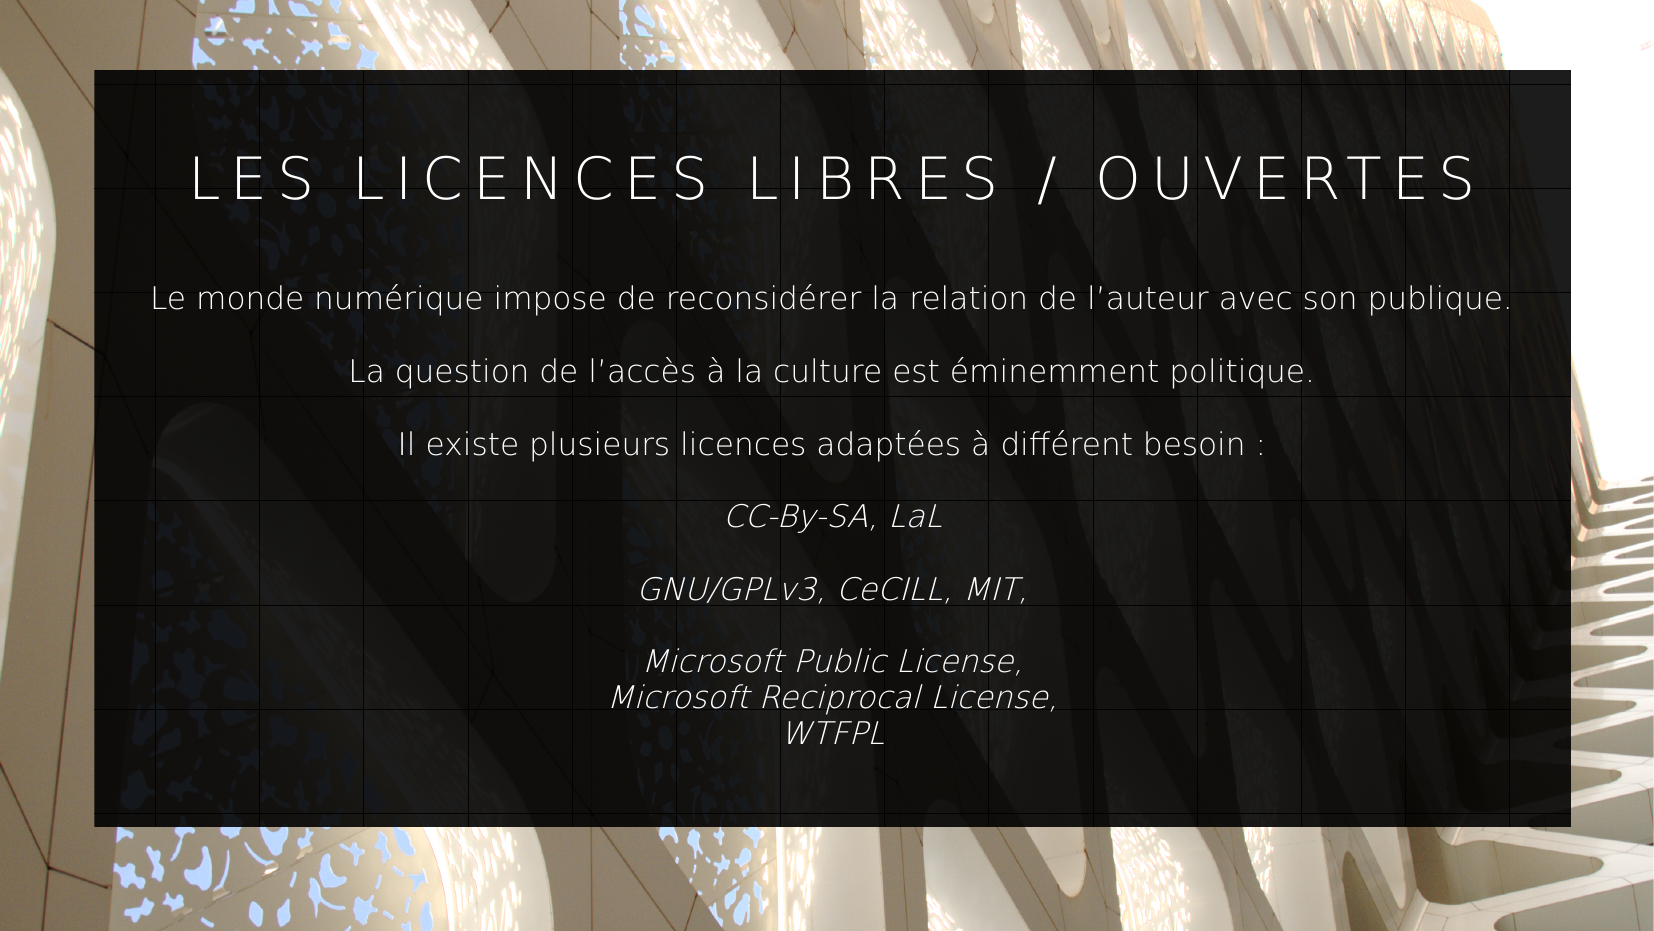

LES LICENCES LIBRES / OUVERTES
Le monde numérique impose de reconsidérer la relation de l’auteur avec son publique.
La question de l’accès à la culture est éminemment politique.
Il existe plusieurs licences adaptées à différent besoin :
CC-By-SA, LaL
GNU/GPLv3, CeCILL, MIT,
Microsoft Public License,
Microsoft Reciprocal License,
WTFPL
9